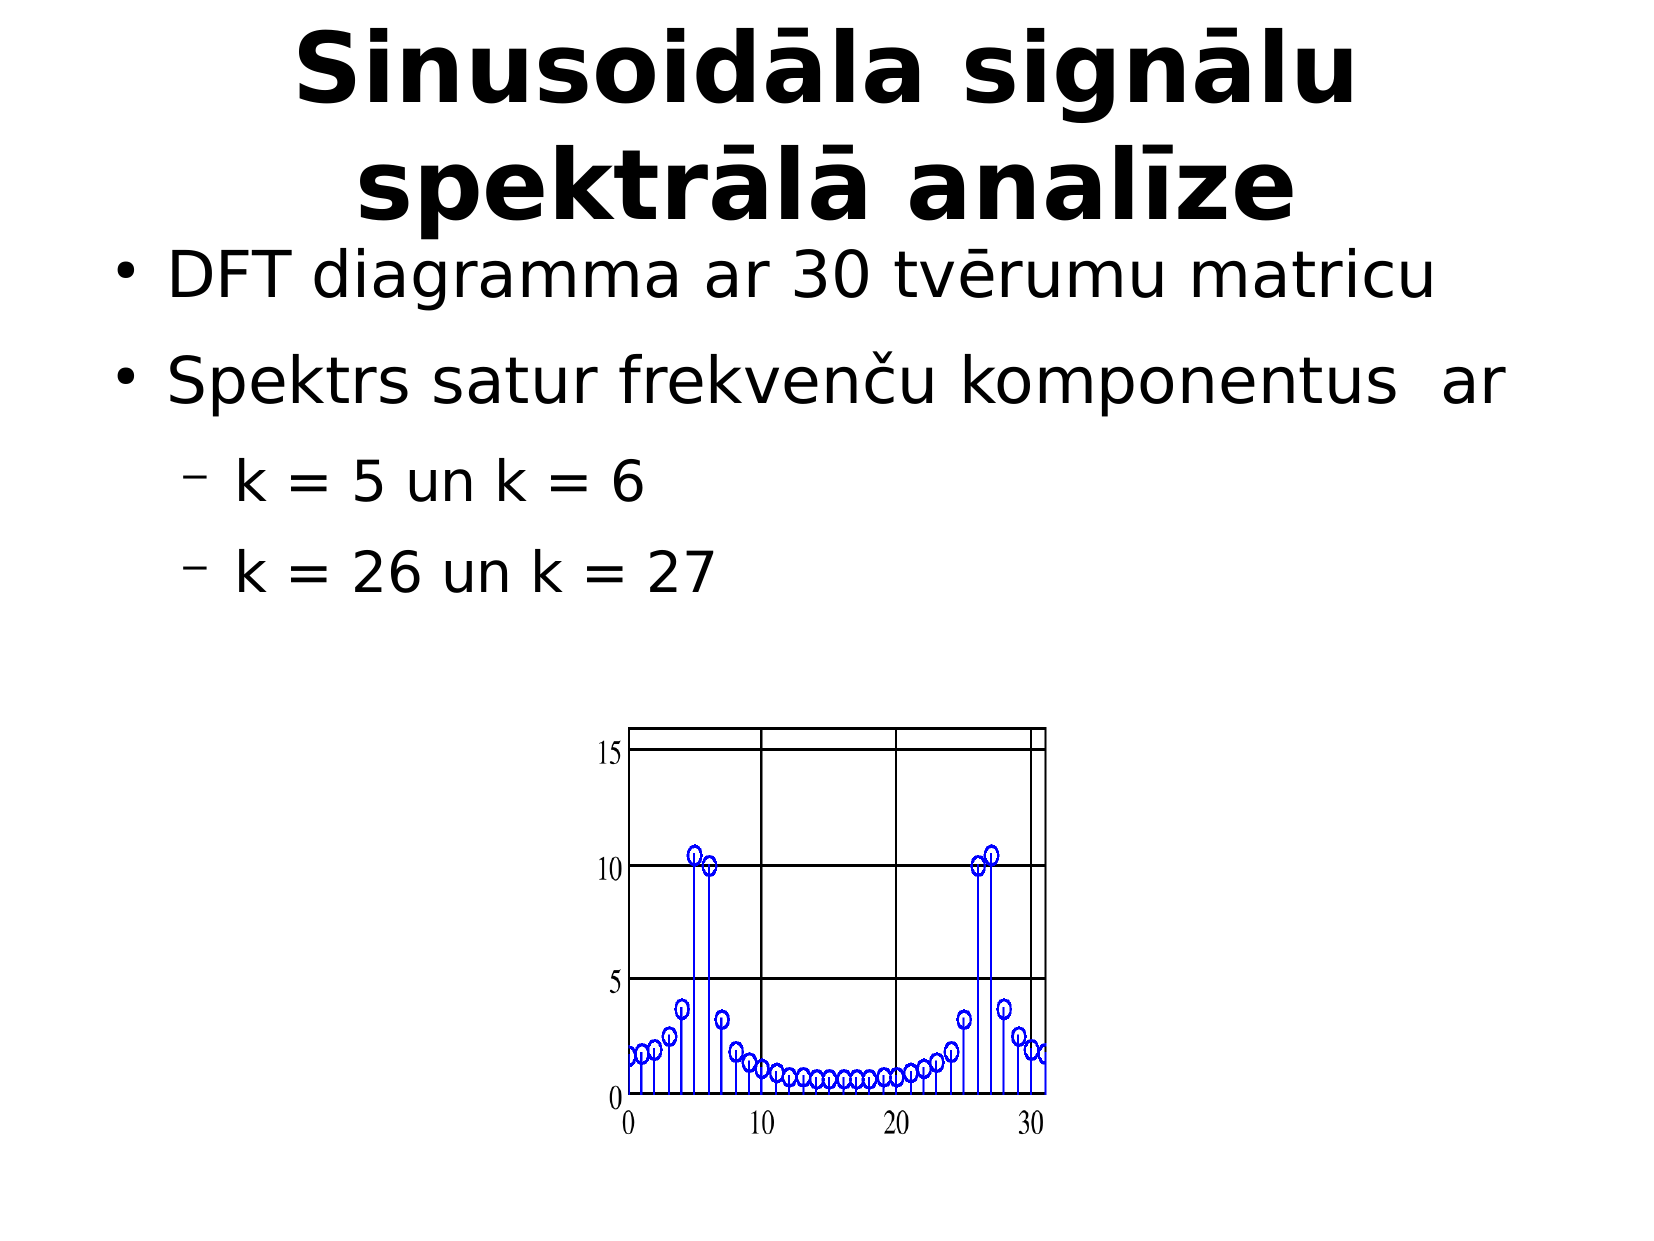

# Sinusoidāla signālu spektrālā analīze
DFT diagramma ar 30 tvērumu matricu
Spektrs satur frekvenču komponentus ar
k = 5 un k = 6
k = 26 un k = 27